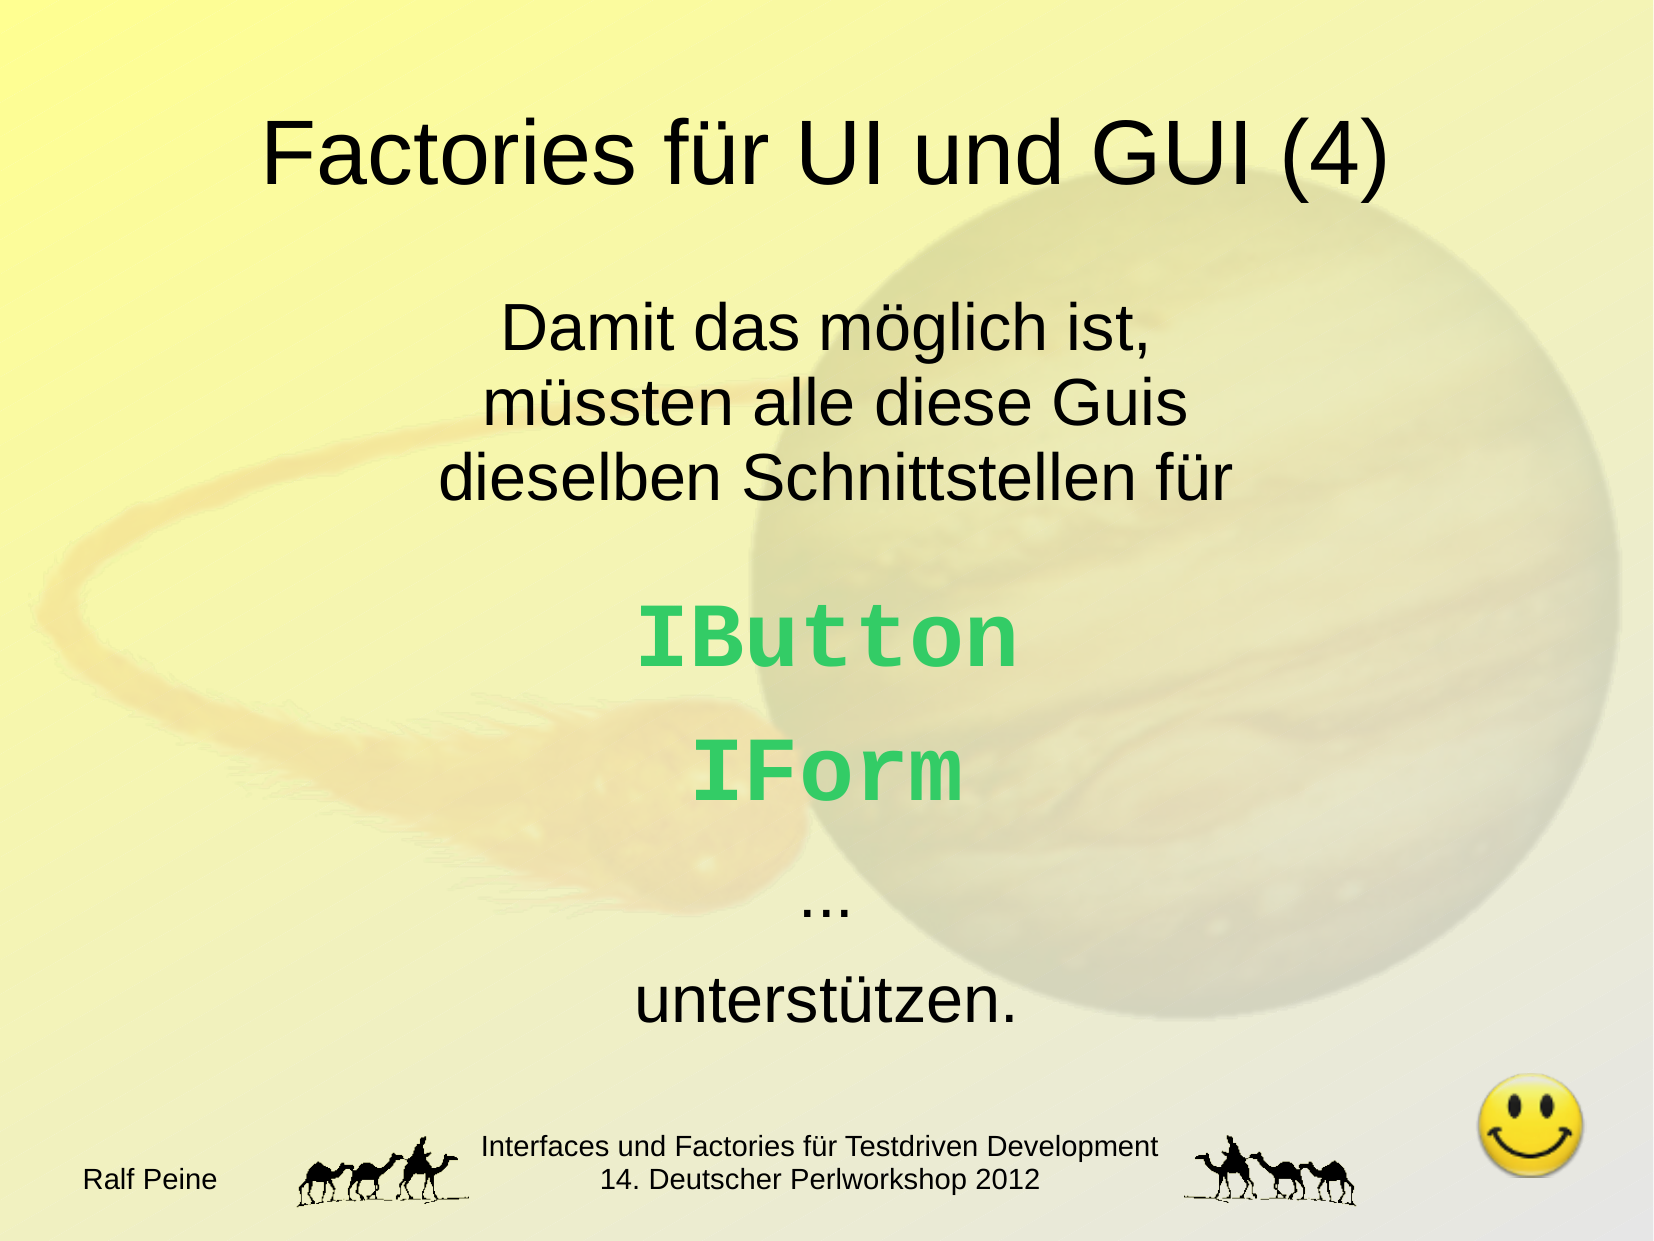

# Factories für UI und GUI (4)
Damit das möglich ist,
 müssten alle diese Guis
 dieselben Schnittstellen für
IButton
IForm
...
unterstützen.